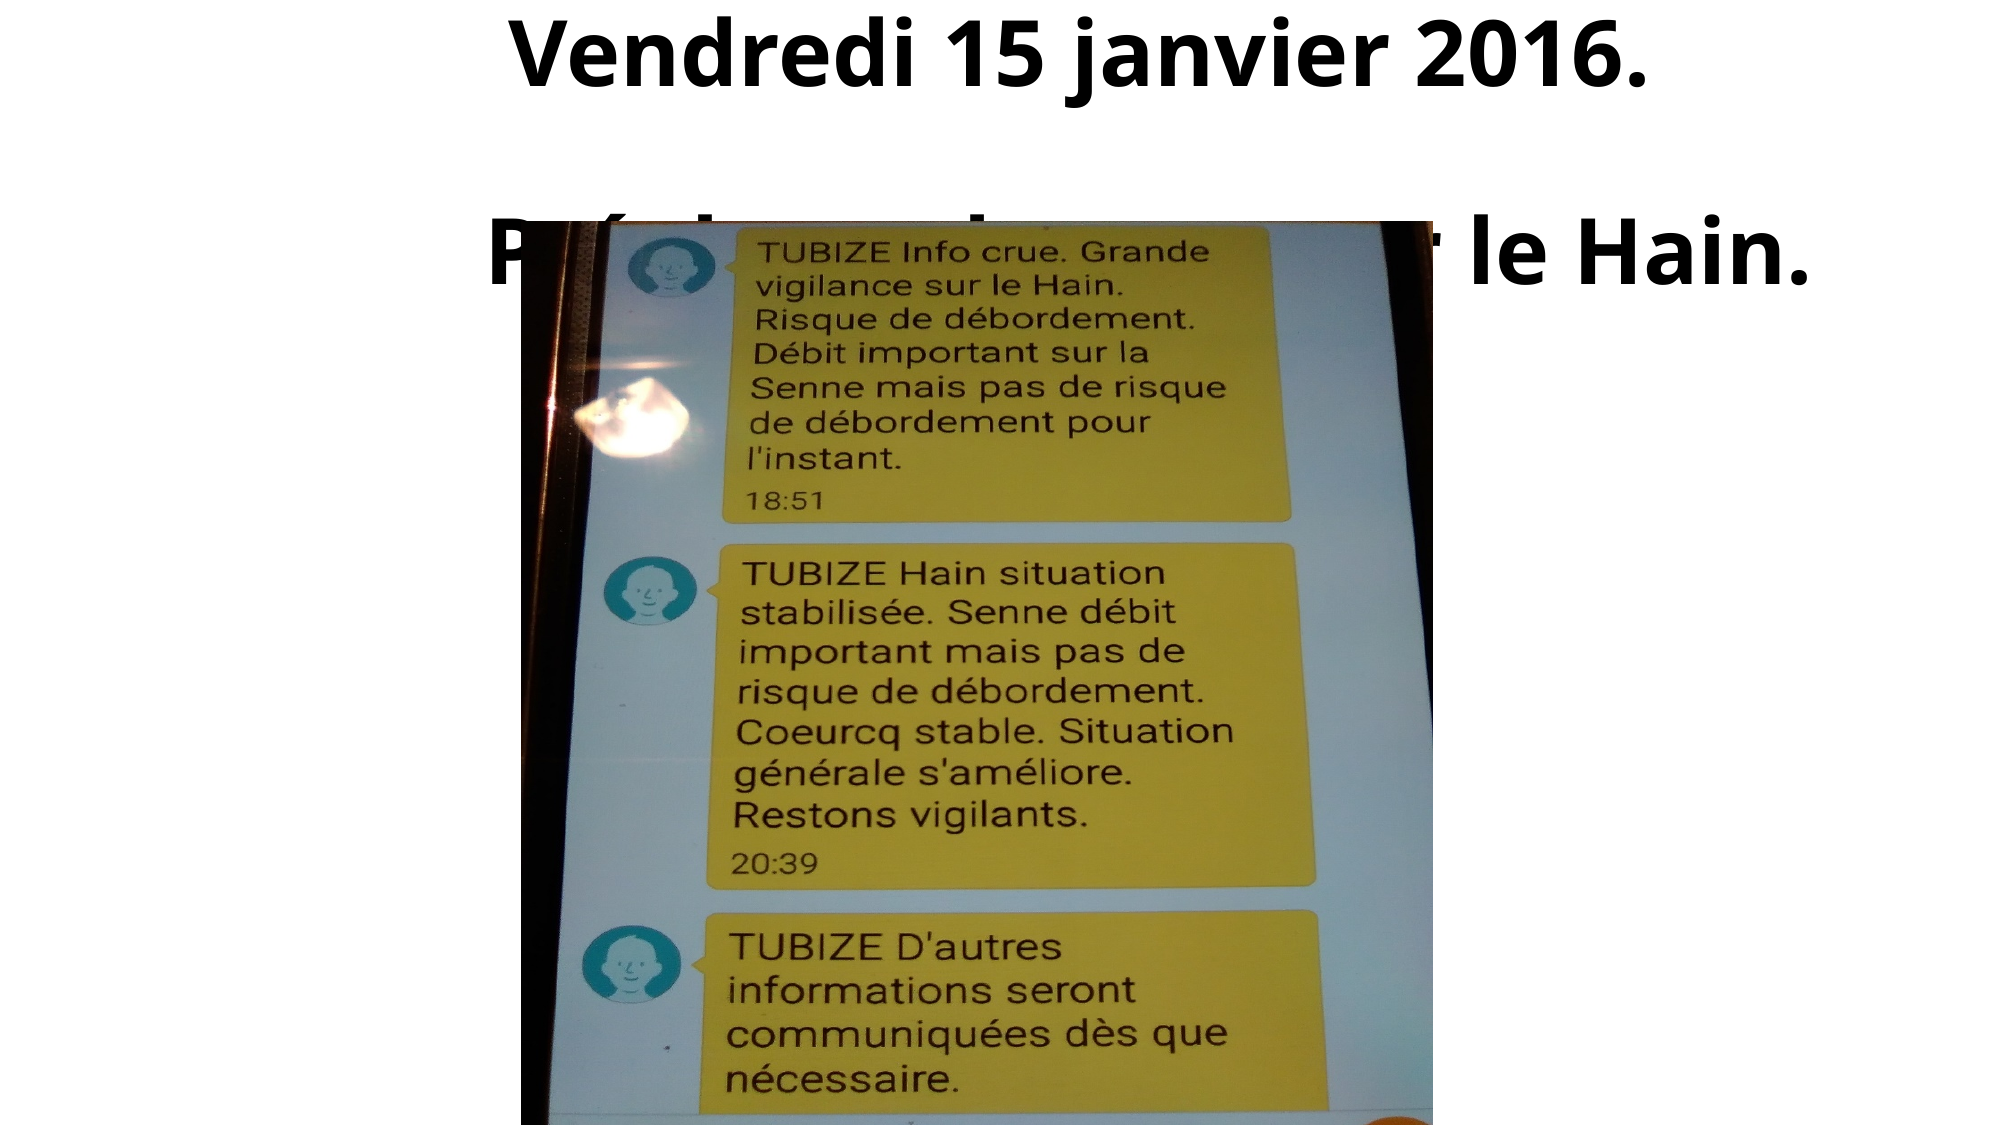

# Vendredi 15 janvier 2016. Préalerte de crue sur le Hain.